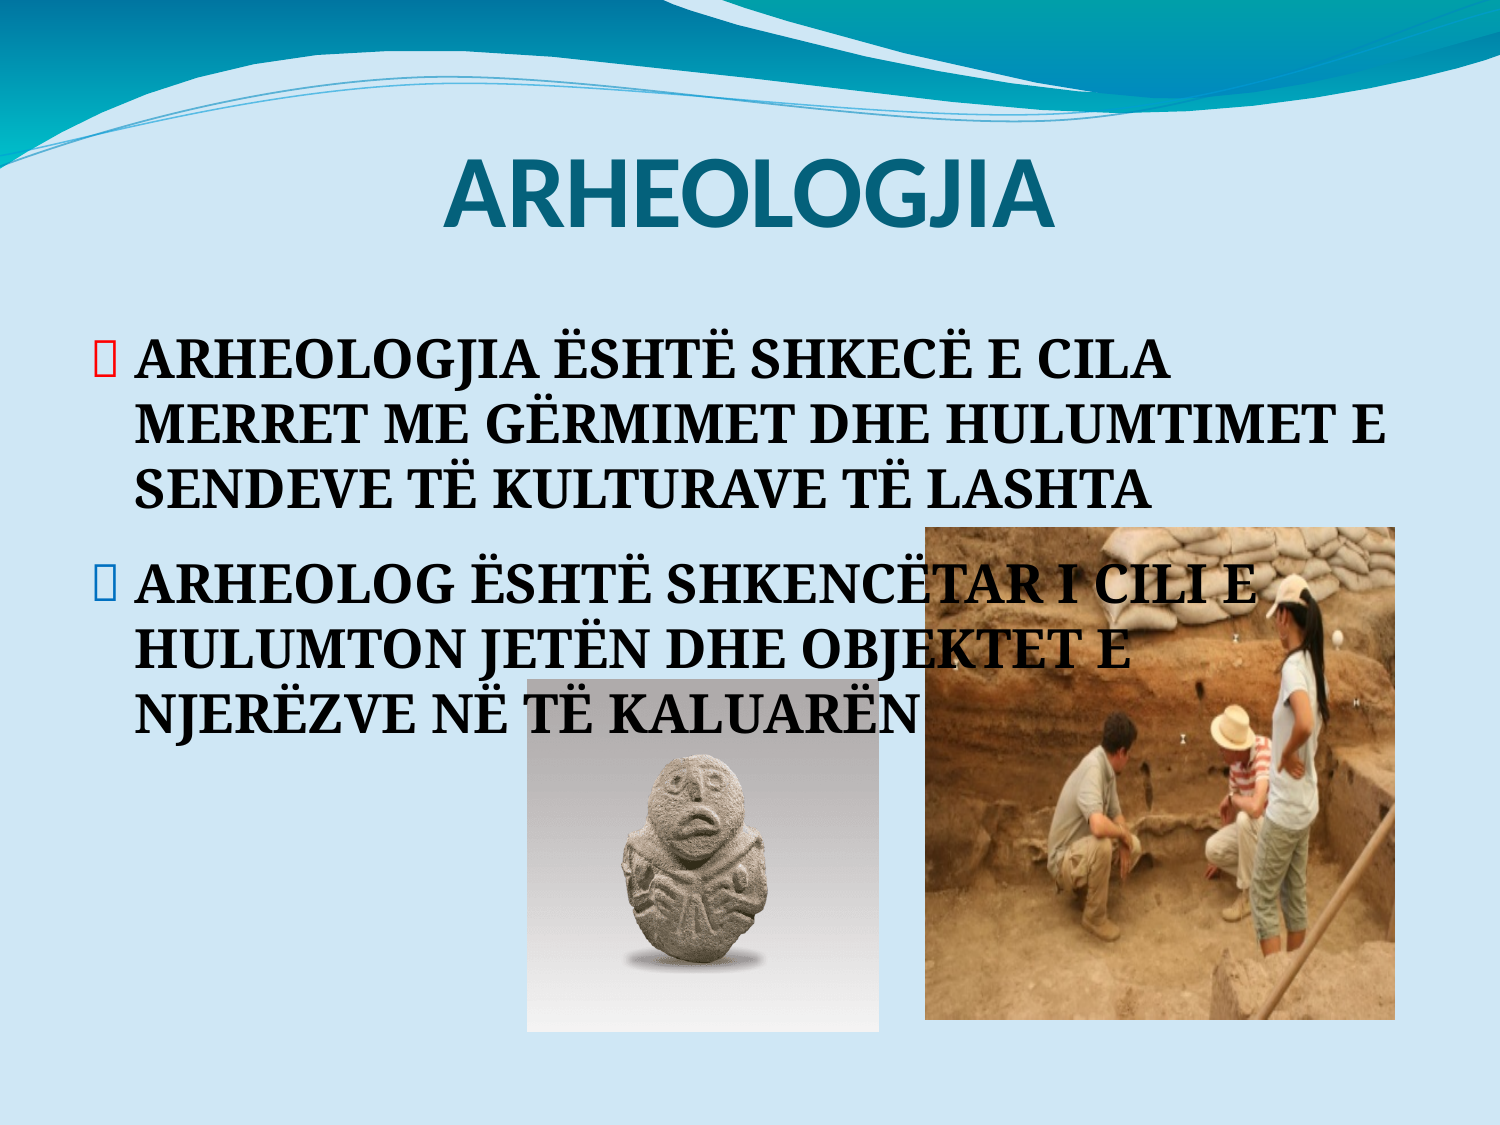

# ARHEOLOGJIA
ARHEOLOGJIA ËSHTË SHKECË E CILA MERRET ME GËRMIMET DHE HULUMTIMET E SENDEVE TË KULTURAVE TË LASHTA
ARHEOLOG ËSHTË SHKENCËTAR I CILI E HULUMTON JETËN DHE OBJEKTET E NJERËZVE NË TË KALUARËN